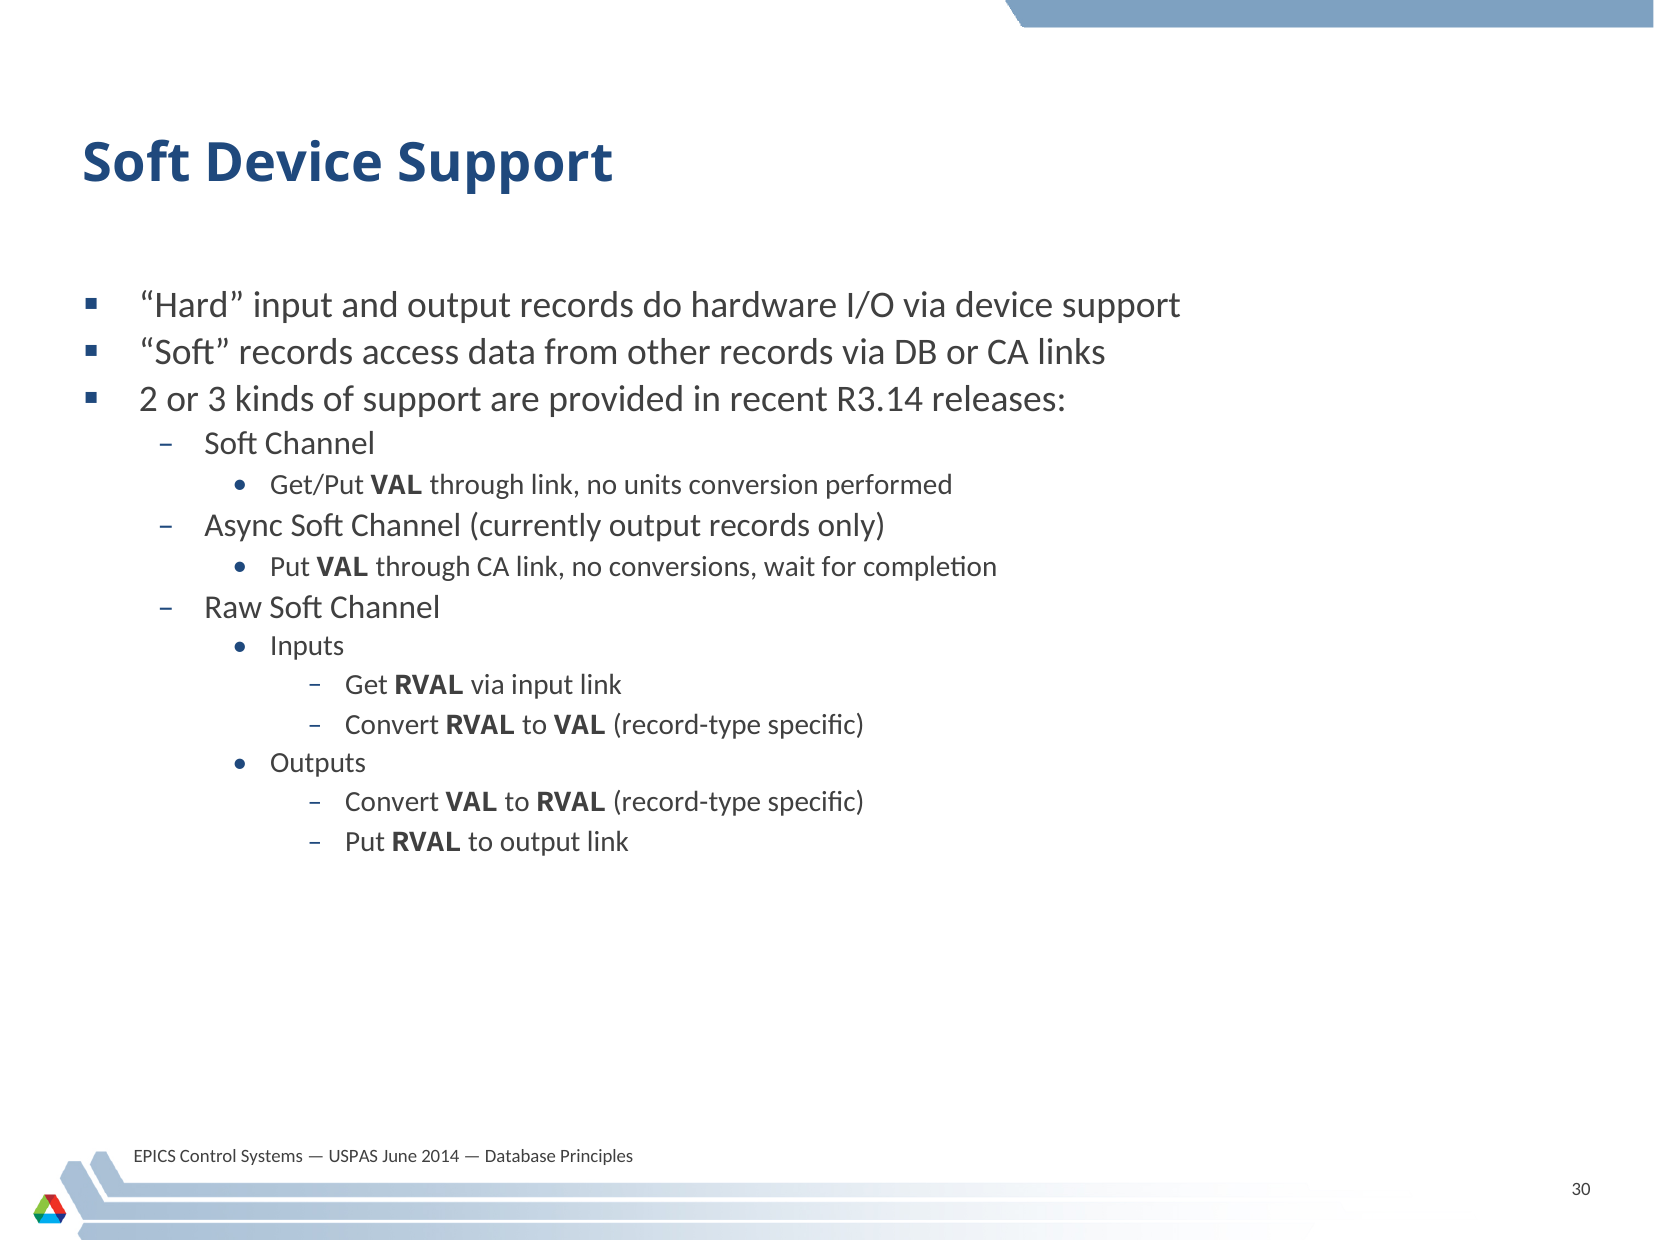

# Soft Device Support
“Hard” input and output records do hardware I/O via device support
“Soft” records access data from other records via DB or CA links
2 or 3 kinds of support are provided in recent R3.14 releases:
Soft Channel
Get/Put VAL through link, no units conversion performed
Async Soft Channel (currently output records only)
Put VAL through CA link, no conversions, wait for completion
Raw Soft Channel
Inputs
Get RVAL via input link
Convert RVAL to VAL (record-type specific)
Outputs
Convert VAL to RVAL (record-type specific)
Put RVAL to output link
EPICS Control Systems — USPAS June 2014 — Database Principles
30